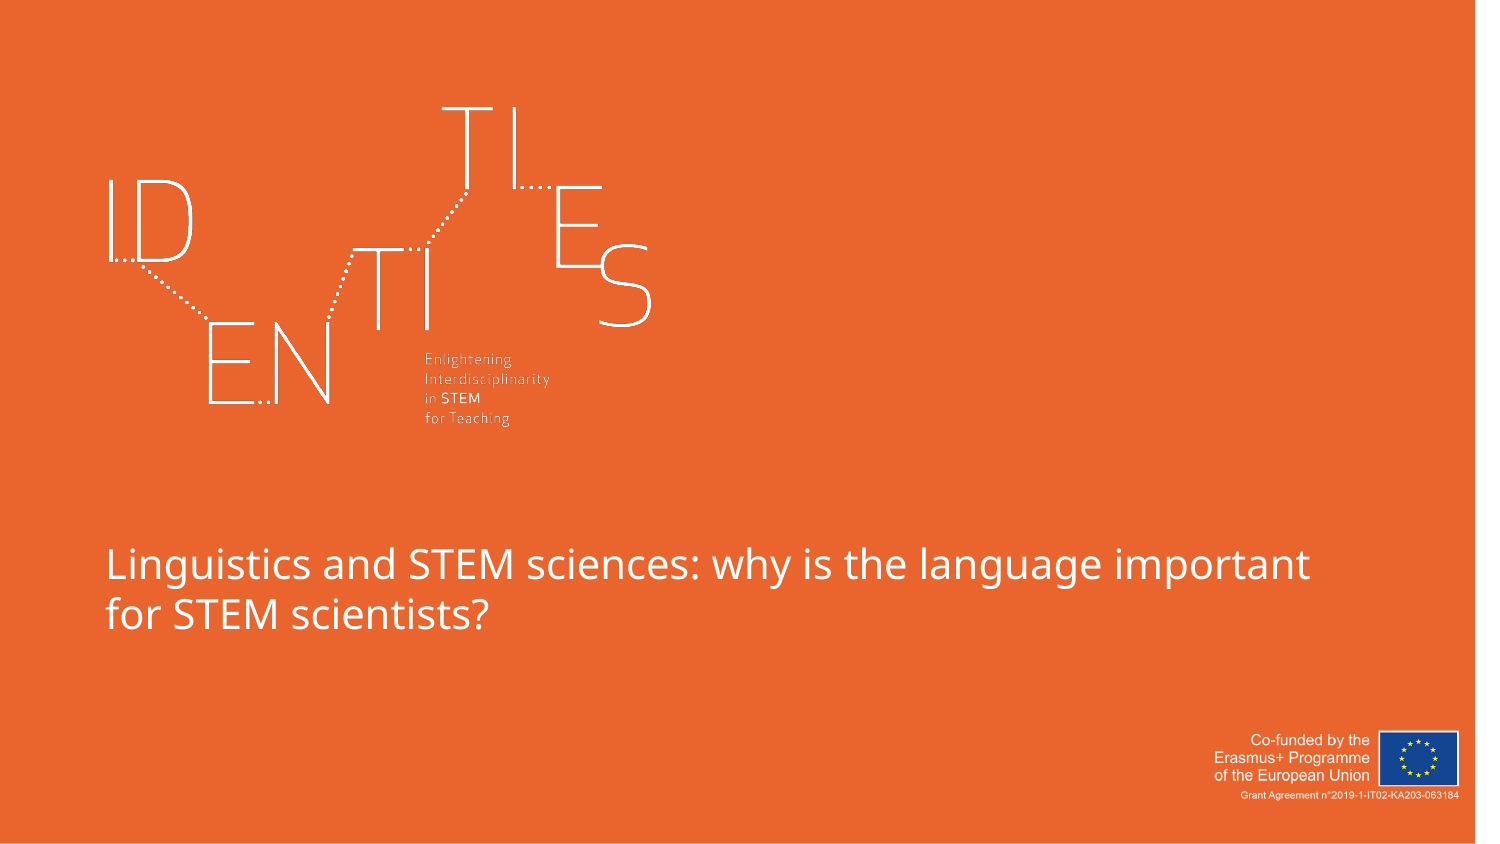

Linguistics and STEM sciences: why is the language important for STEM scientists?